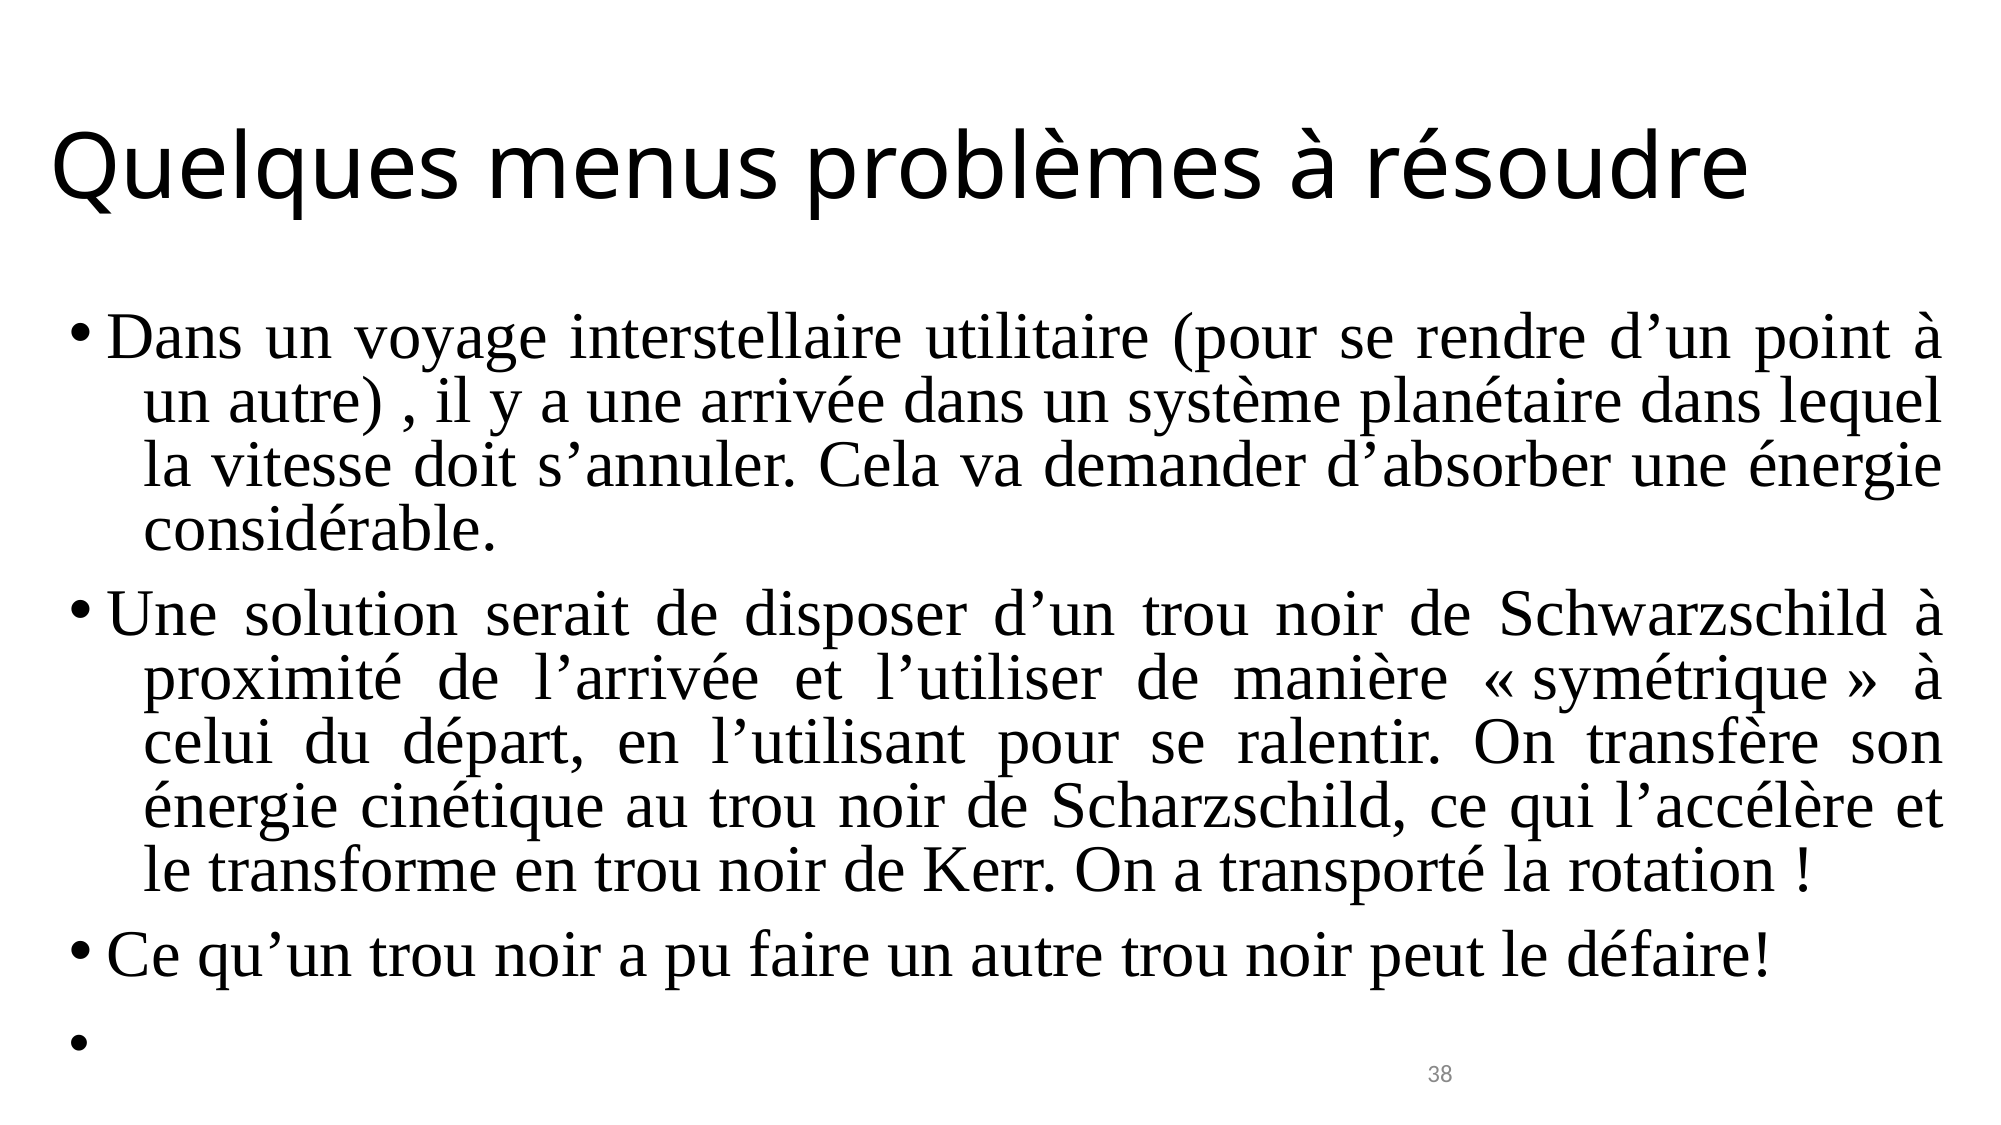

# Quelques menus problèmes à résoudre
Dans un voyage interstellaire utilitaire (pour se rendre d’un point à un autre) , il y a une arrivée dans un système planétaire dans lequel la vitesse doit s’annuler. Cela va demander d’absorber une énergie considérable.
Une solution serait de disposer d’un trou noir de Schwarzschild à proximité de l’arrivée et l’utiliser de manière « symétrique » à celui du départ, en l’utilisant pour se ralentir. On transfère son énergie cinétique au trou noir de Scharzschild, ce qui l’accélère et le transforme en trou noir de Kerr. On a transporté la rotation !
Ce qu’un trou noir a pu faire un autre trou noir peut le défaire!